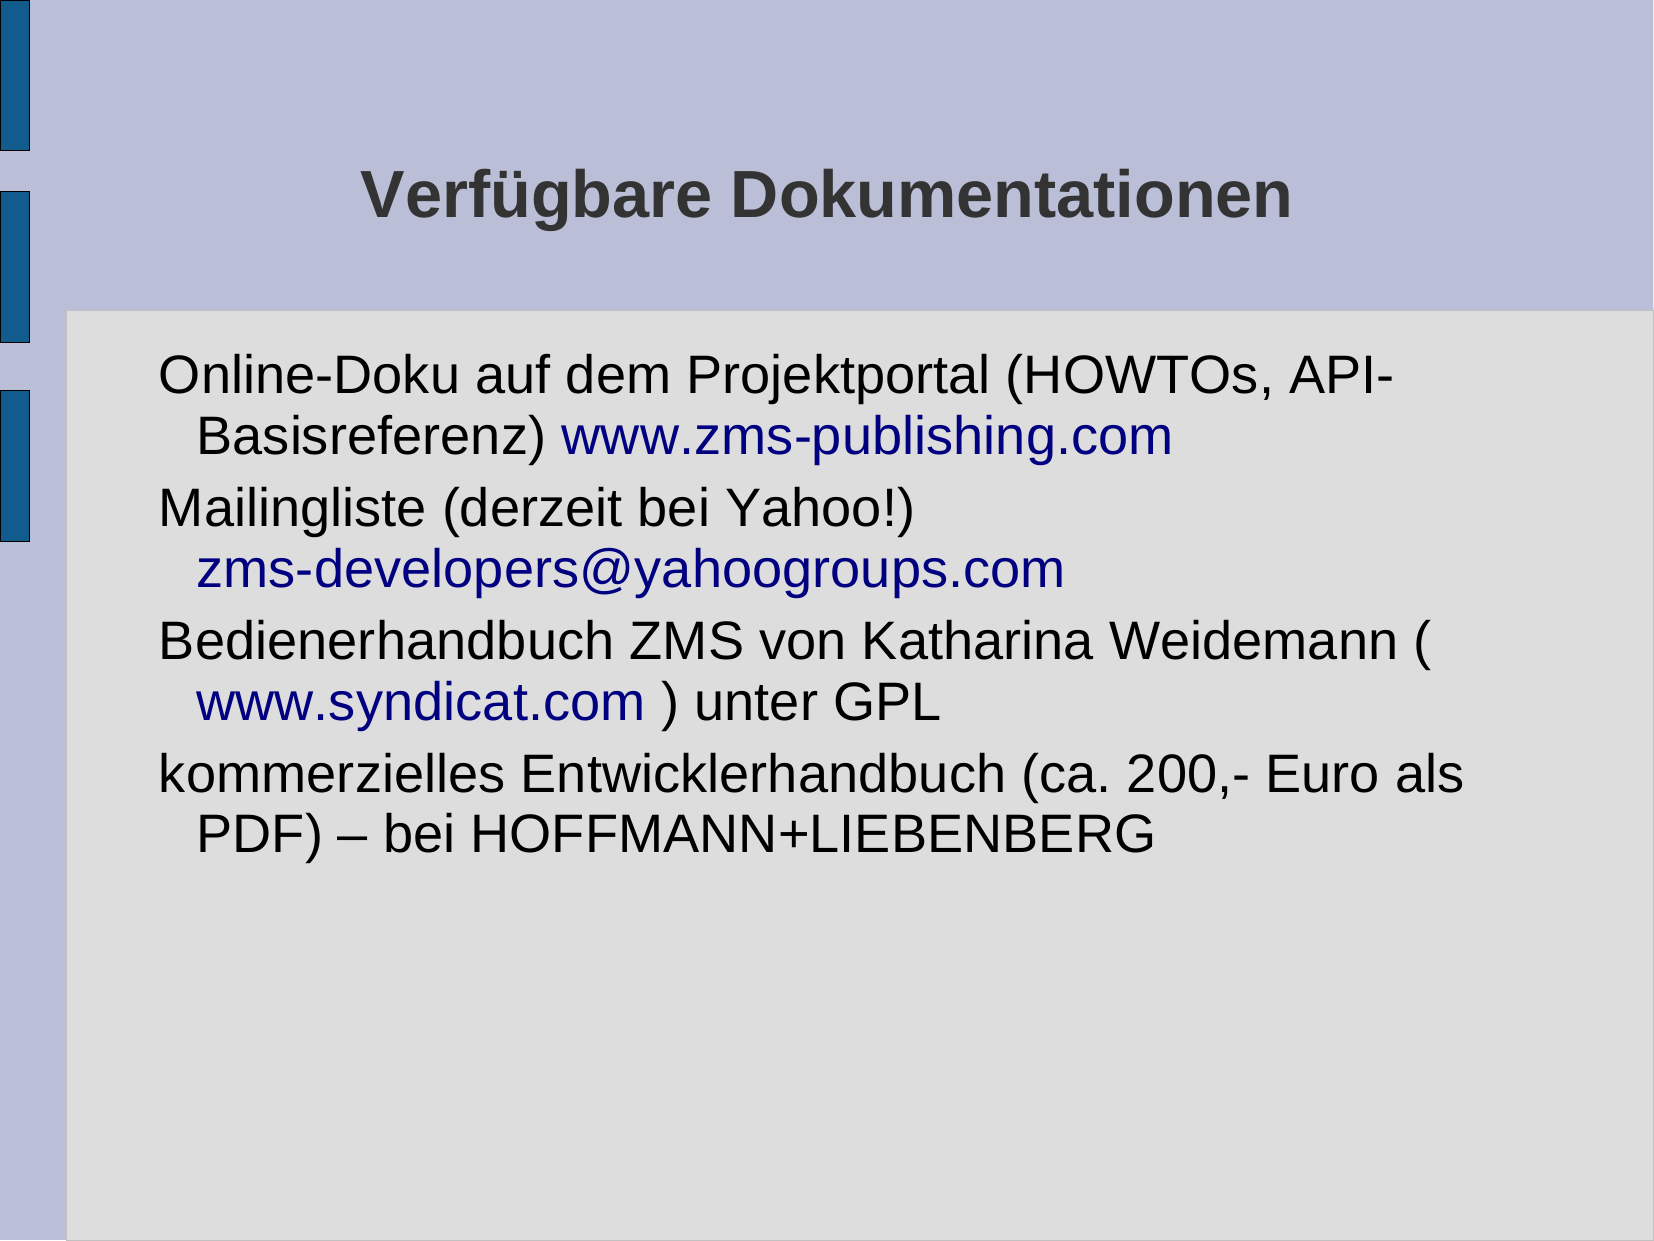

# Verfügbare Dokumentationen
Online-Doku auf dem Projektportal (HOWTOs, API-Basisreferenz) www.zms-publishing.com
Mailingliste (derzeit bei Yahoo!) zms-developers@yahoogroups.com
Bedienerhandbuch ZMS von Katharina Weidemann ( www.syndicat.com ) unter GPL
kommerzielles Entwicklerhandbuch (ca. 200,- Euro als PDF) – bei HOFFMANN+LIEBENBERG